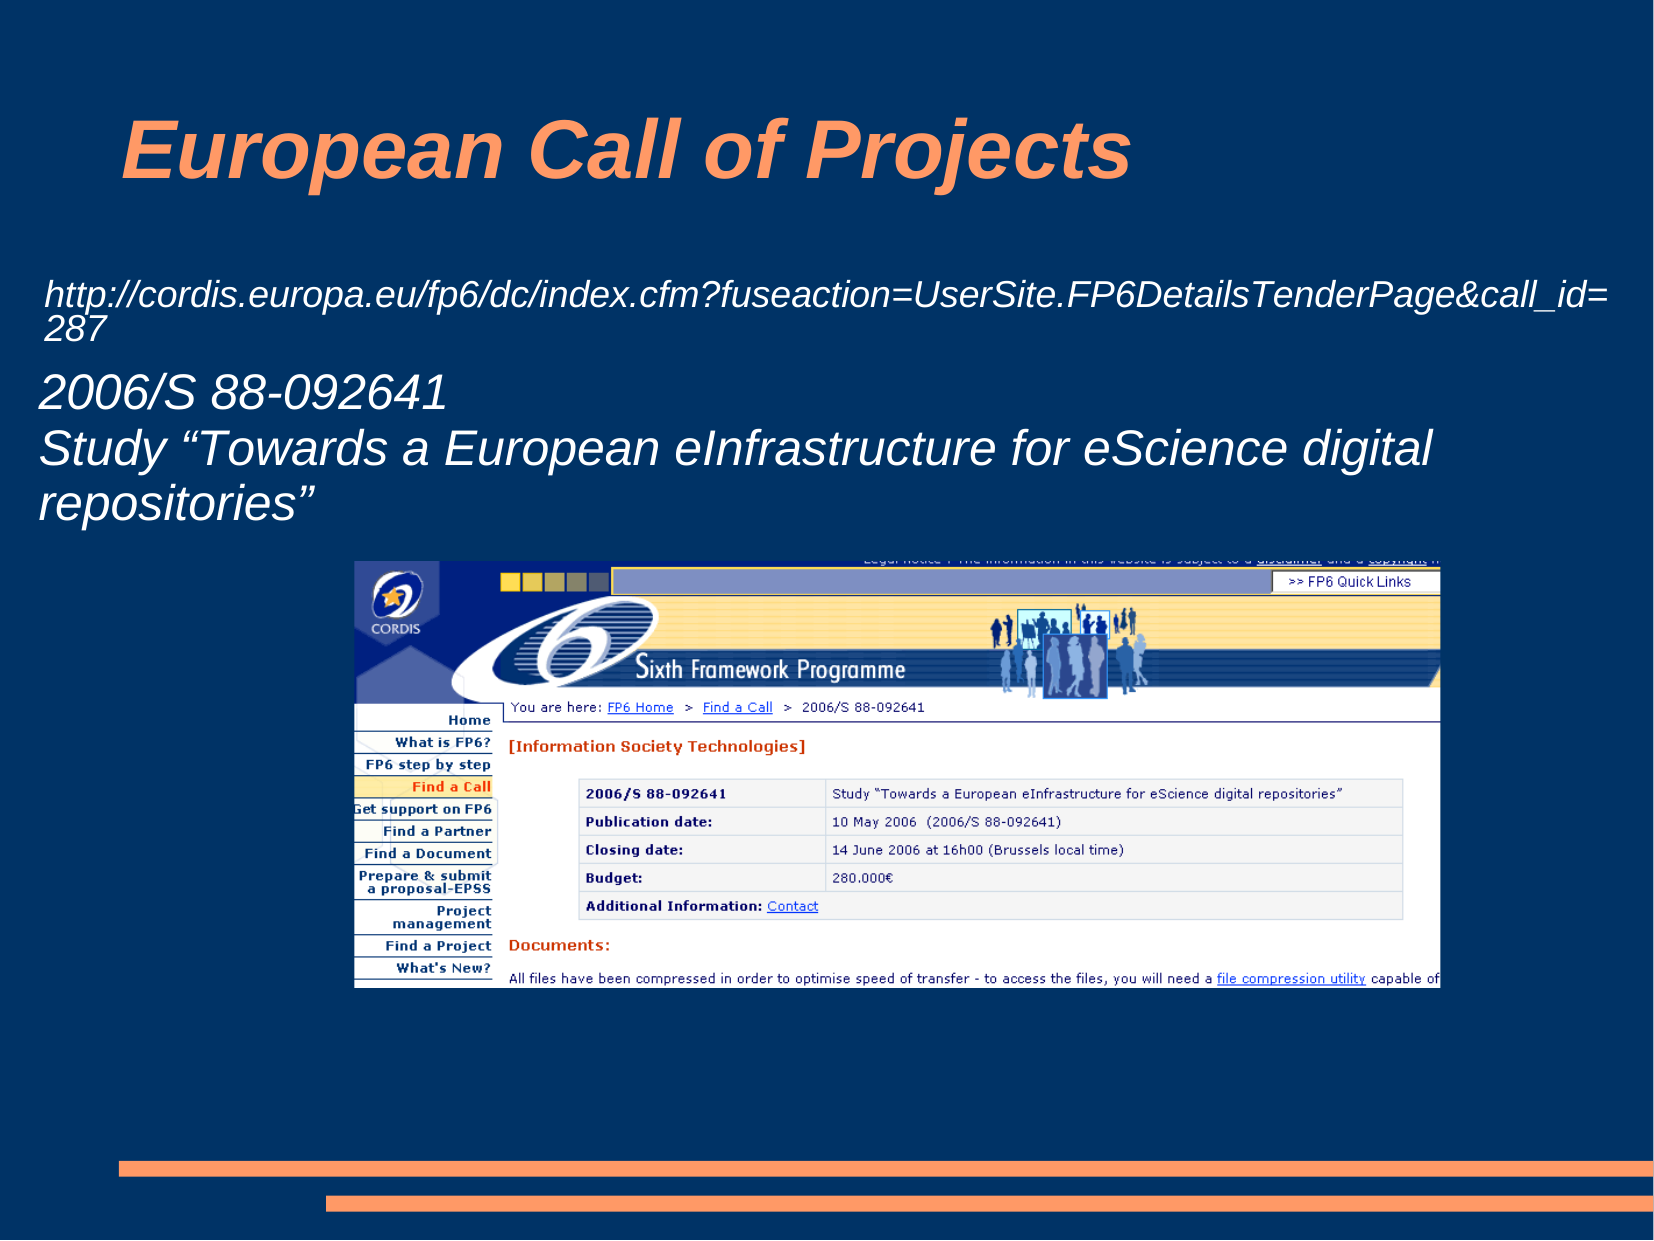

# European Call of Projects
http://cordis.europa.eu/fp6/dc/index.cfm?fuseaction=UserSite.FP6DetailsTenderPage&call_id=287
2006/S 88-092641
Study “Towards a European eInfrastructure for eScience digital repositories”